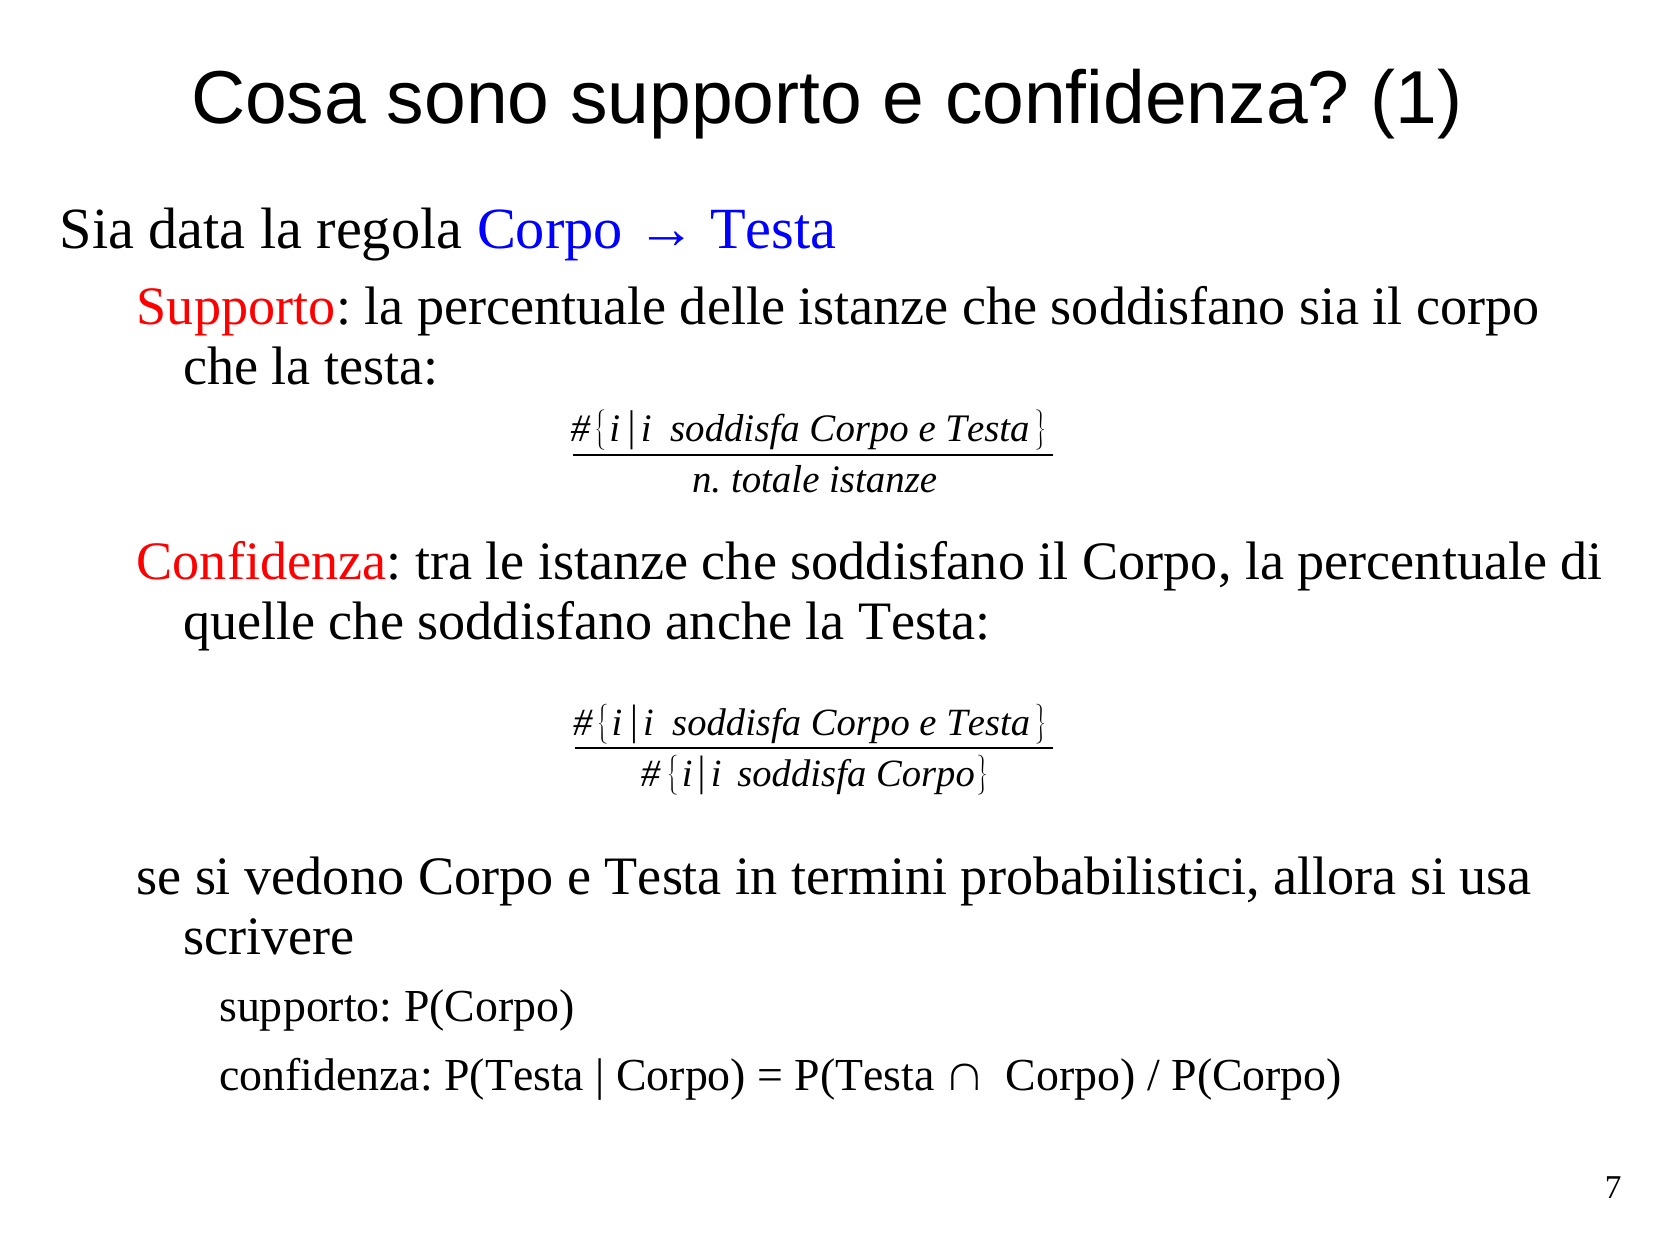

# Cosa sono supporto e confidenza? (1)
Sia data la regola Corpo → Testa
Supporto: la percentuale delle istanze che soddisfano sia il corpo che la testa:
Confidenza: tra le istanze che soddisfano il Corpo, la percentuale di quelle che soddisfano anche la Testa:
se si vedono Corpo e Testa in termini probabilistici, allora si usa scrivere
supporto: P(Corpo)
confidenza: P(Testa | Corpo) = P(Testa  Corpo) / P(Corpo)